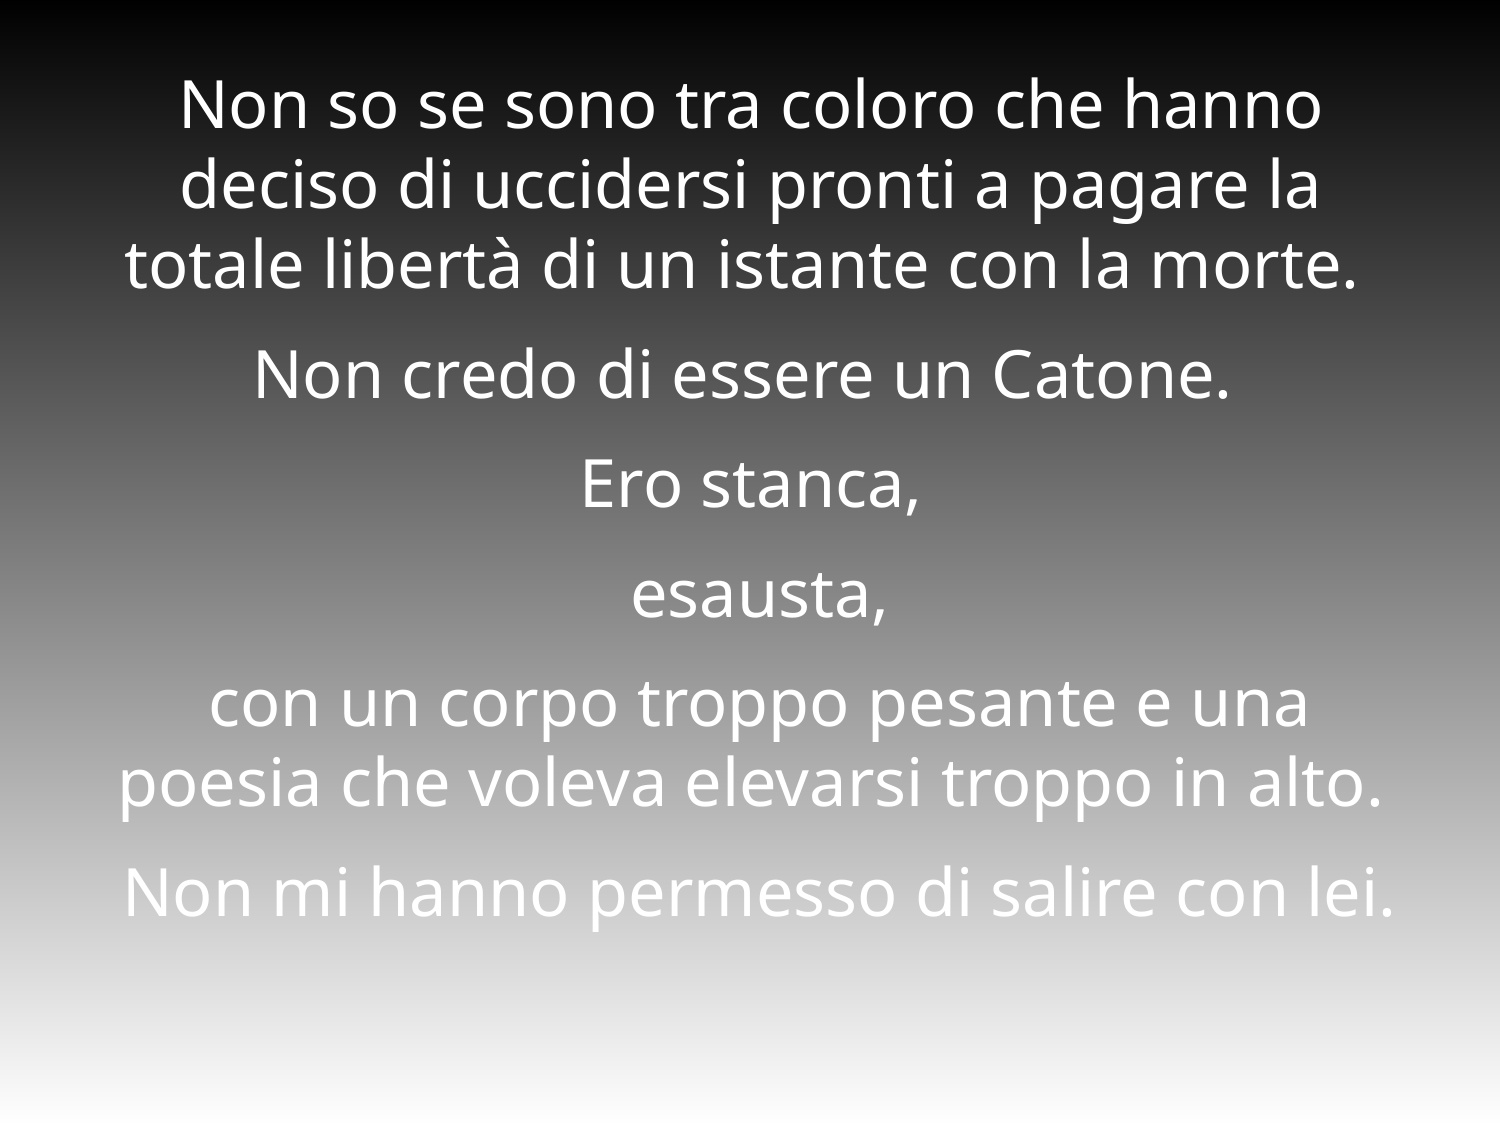

# Non so se sono tra coloro che hanno deciso di uccidersi pronti a pagare la totale libertà di un istante con la morte.
Non credo di essere un Catone.
Ero stanca,
 esausta,
 con un corpo troppo pesante e una poesia che voleva elevarsi troppo in alto.
 Non mi hanno permesso di salire con lei.